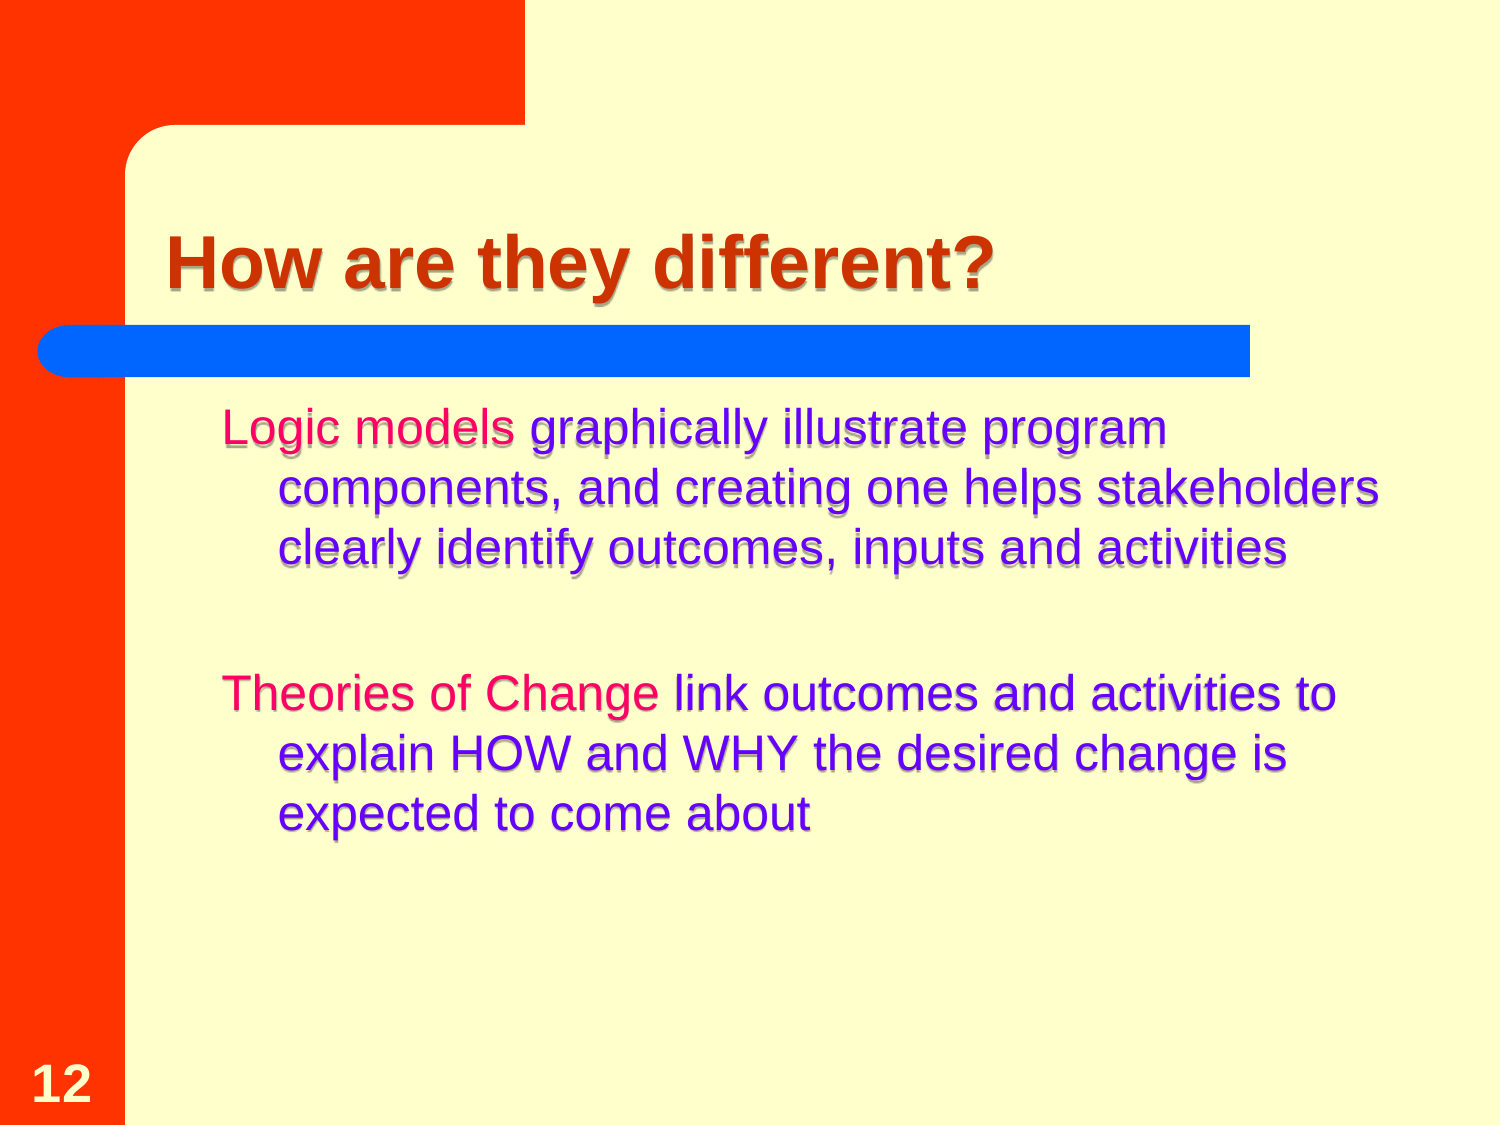

# How are they different?
Logic models graphically illustrate program components, and creating one helps stakeholders clearly identify outcomes, inputs and activities
Theories of Change link outcomes and activities to explain HOW and WHY the desired change is expected to come about